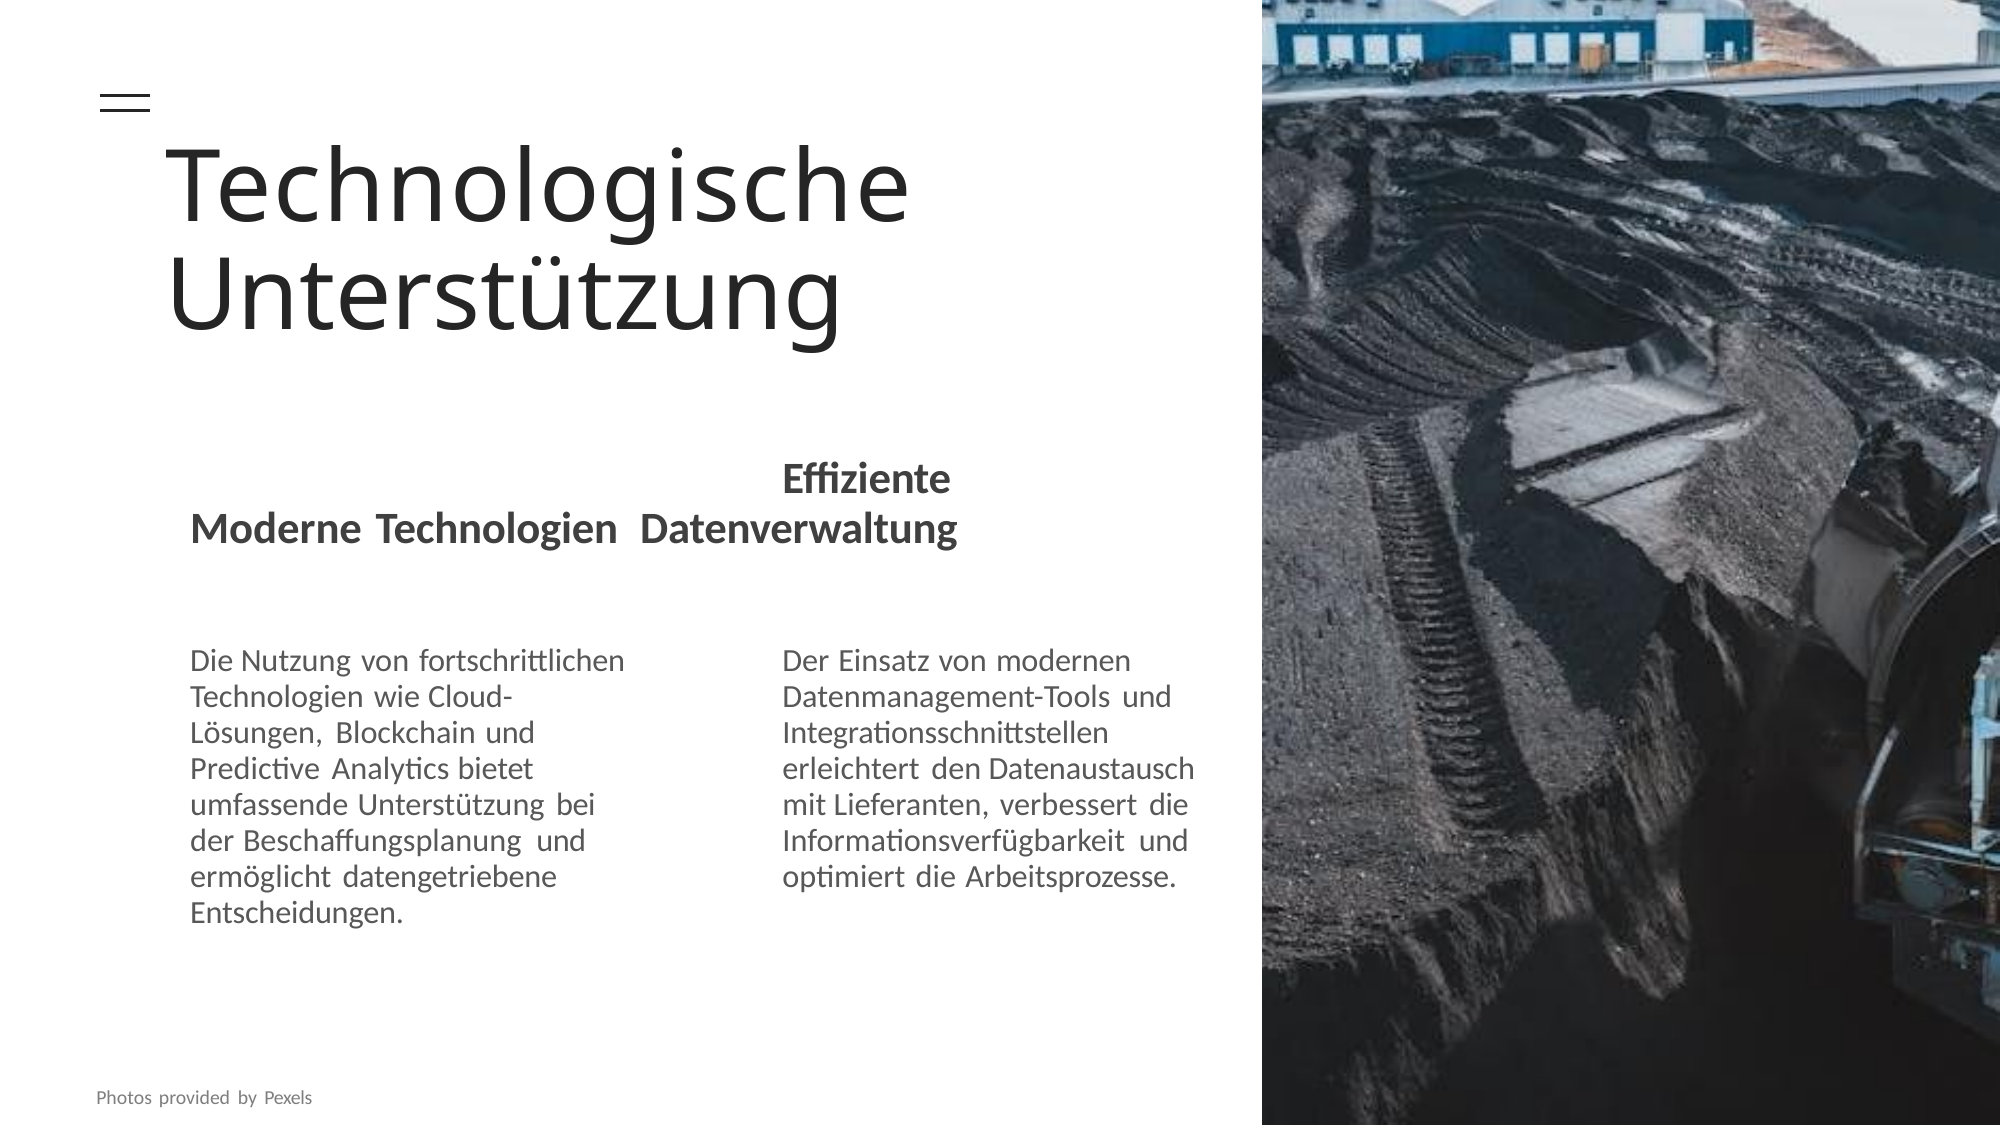

# Technologische Unterstützung
Effiziente Moderne Technologien	Datenverwaltung
Die Nutzung von fortschrittlichen Technologien wie Cloud- Lösungen, Blockchain und Predictive Analytics bietet umfassende Unterstützung bei der Beschaffungsplanung und ermöglicht datengetriebene Entscheidungen.
Der Einsatz von modernen Datenmanagement-Tools und Integrationsschnittstellen erleichtert den Datenaustausch mit Lieferanten, verbessert die Informationsverfügbarkeit und optimiert die Arbeitsprozesse.
Photos provided by Pexels